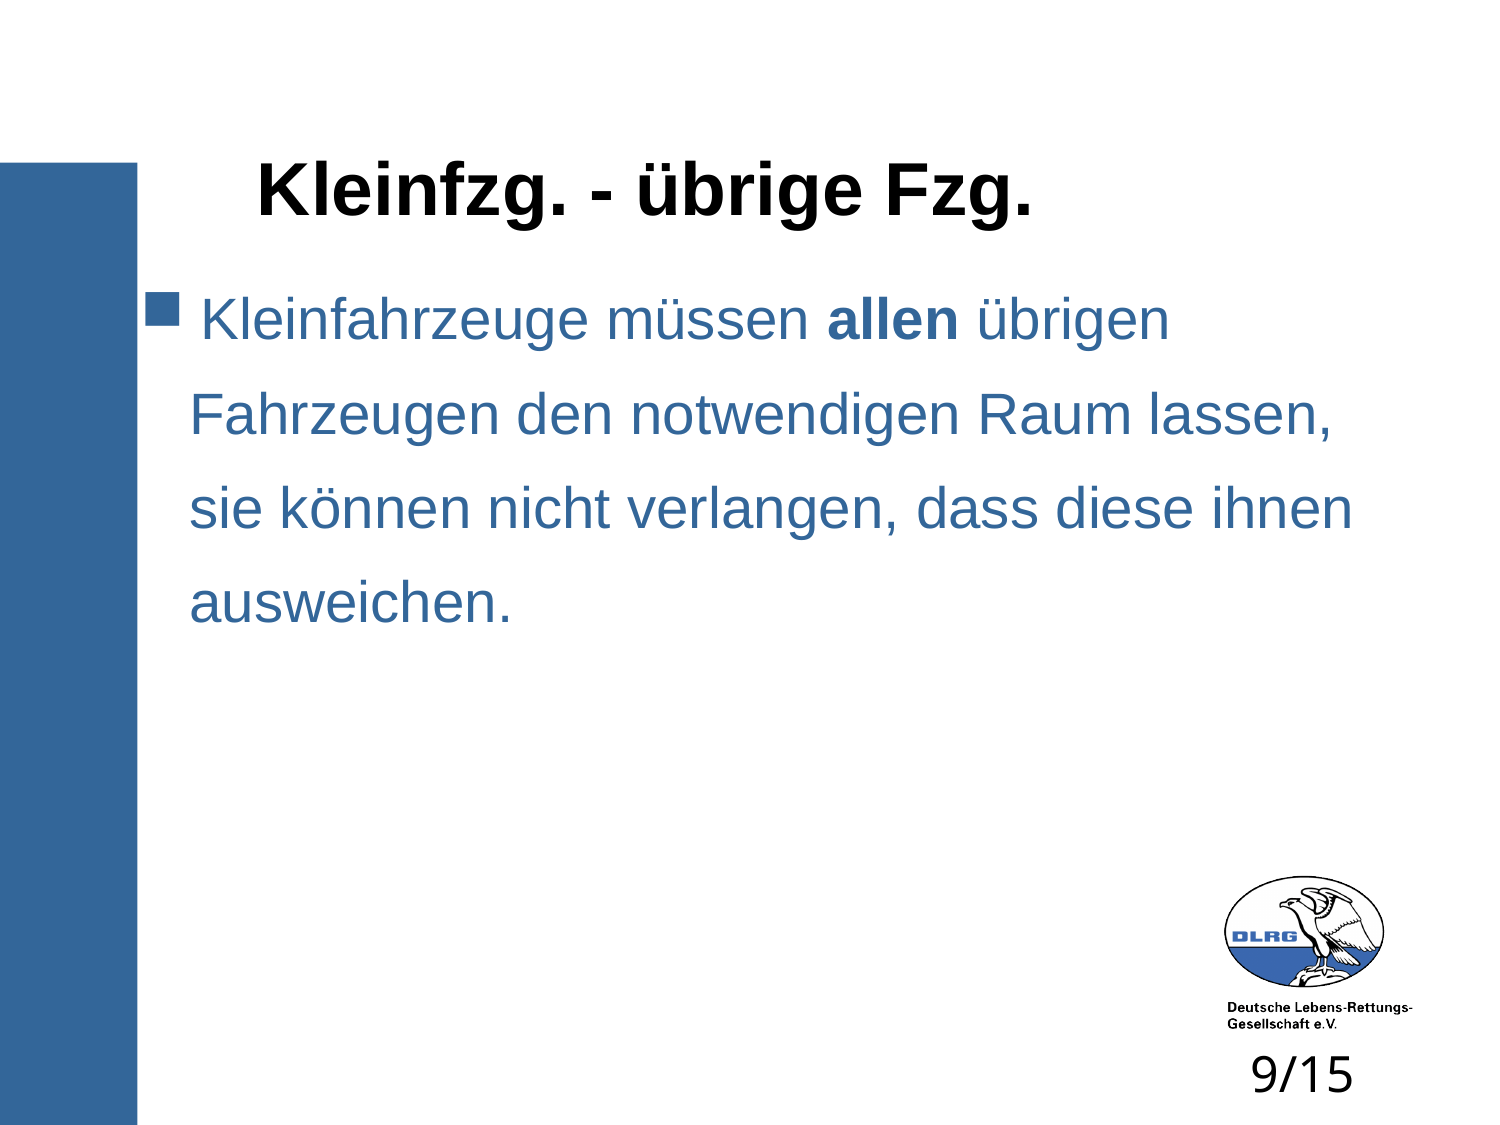

Kleinfzg. - übrige Fzg.
 Kleinfahrzeuge müssen allen übrigen Fahrzeugen den notwendigen Raum lassen, sie können nicht verlangen, dass diese ihnen ausweichen.